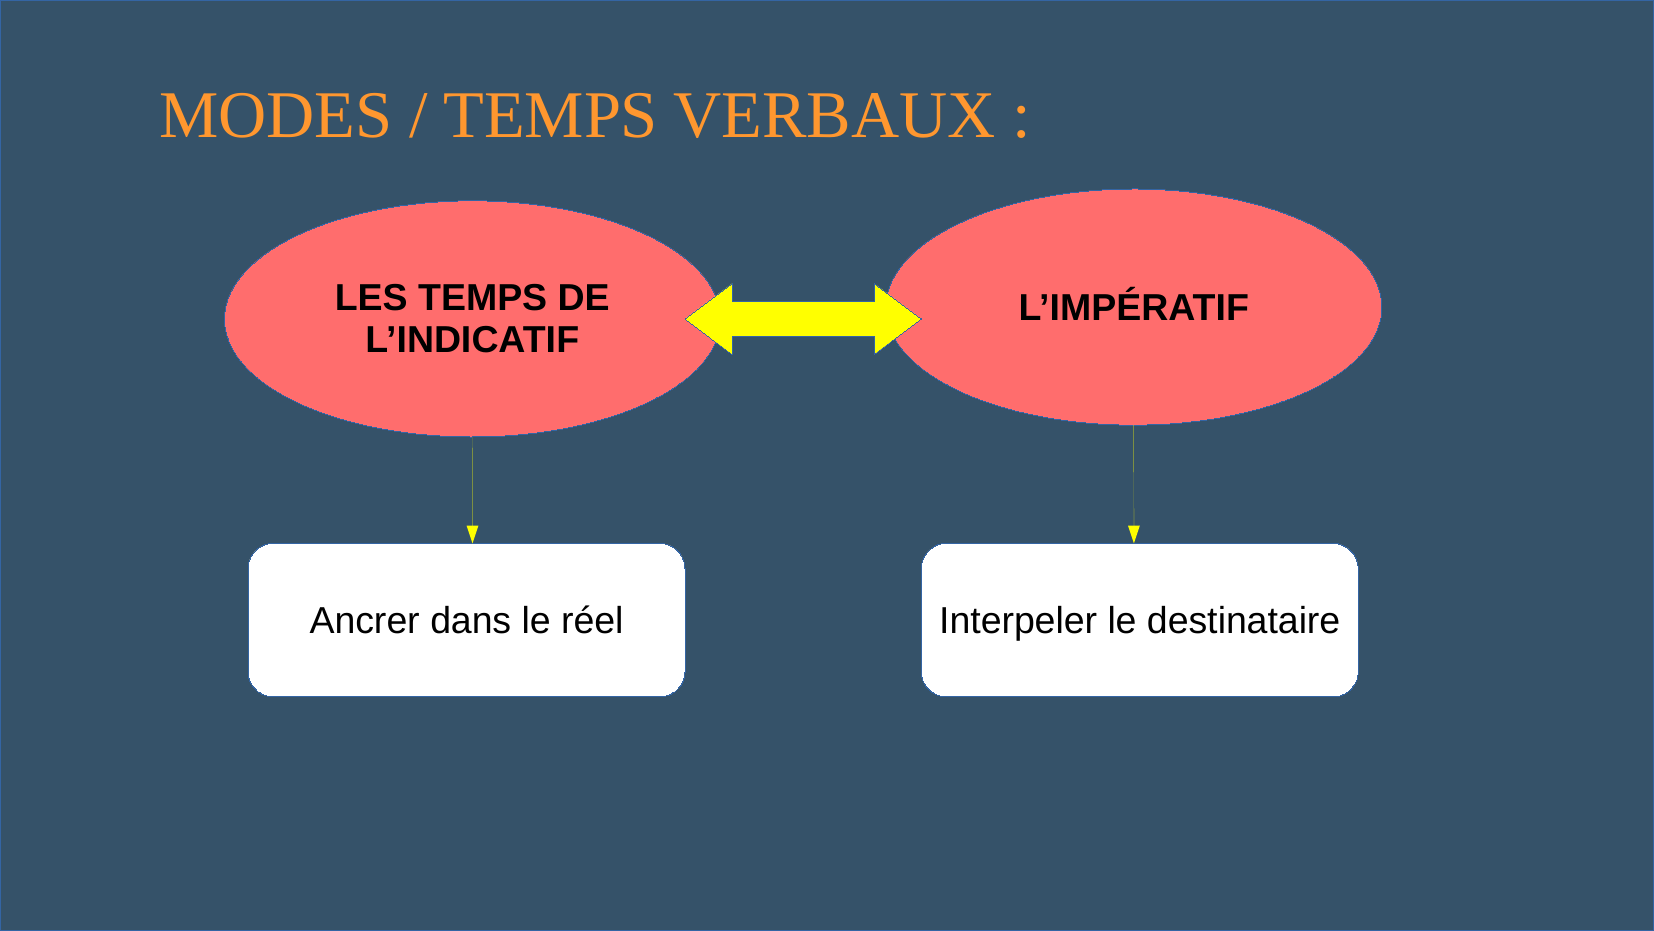

# MODES / TEMPS VERBAUX :
L’IMPÉRATIF
LES TEMPS DE
L’INDICATIF
Ancrer dans le réel
Interpeler le destinataire